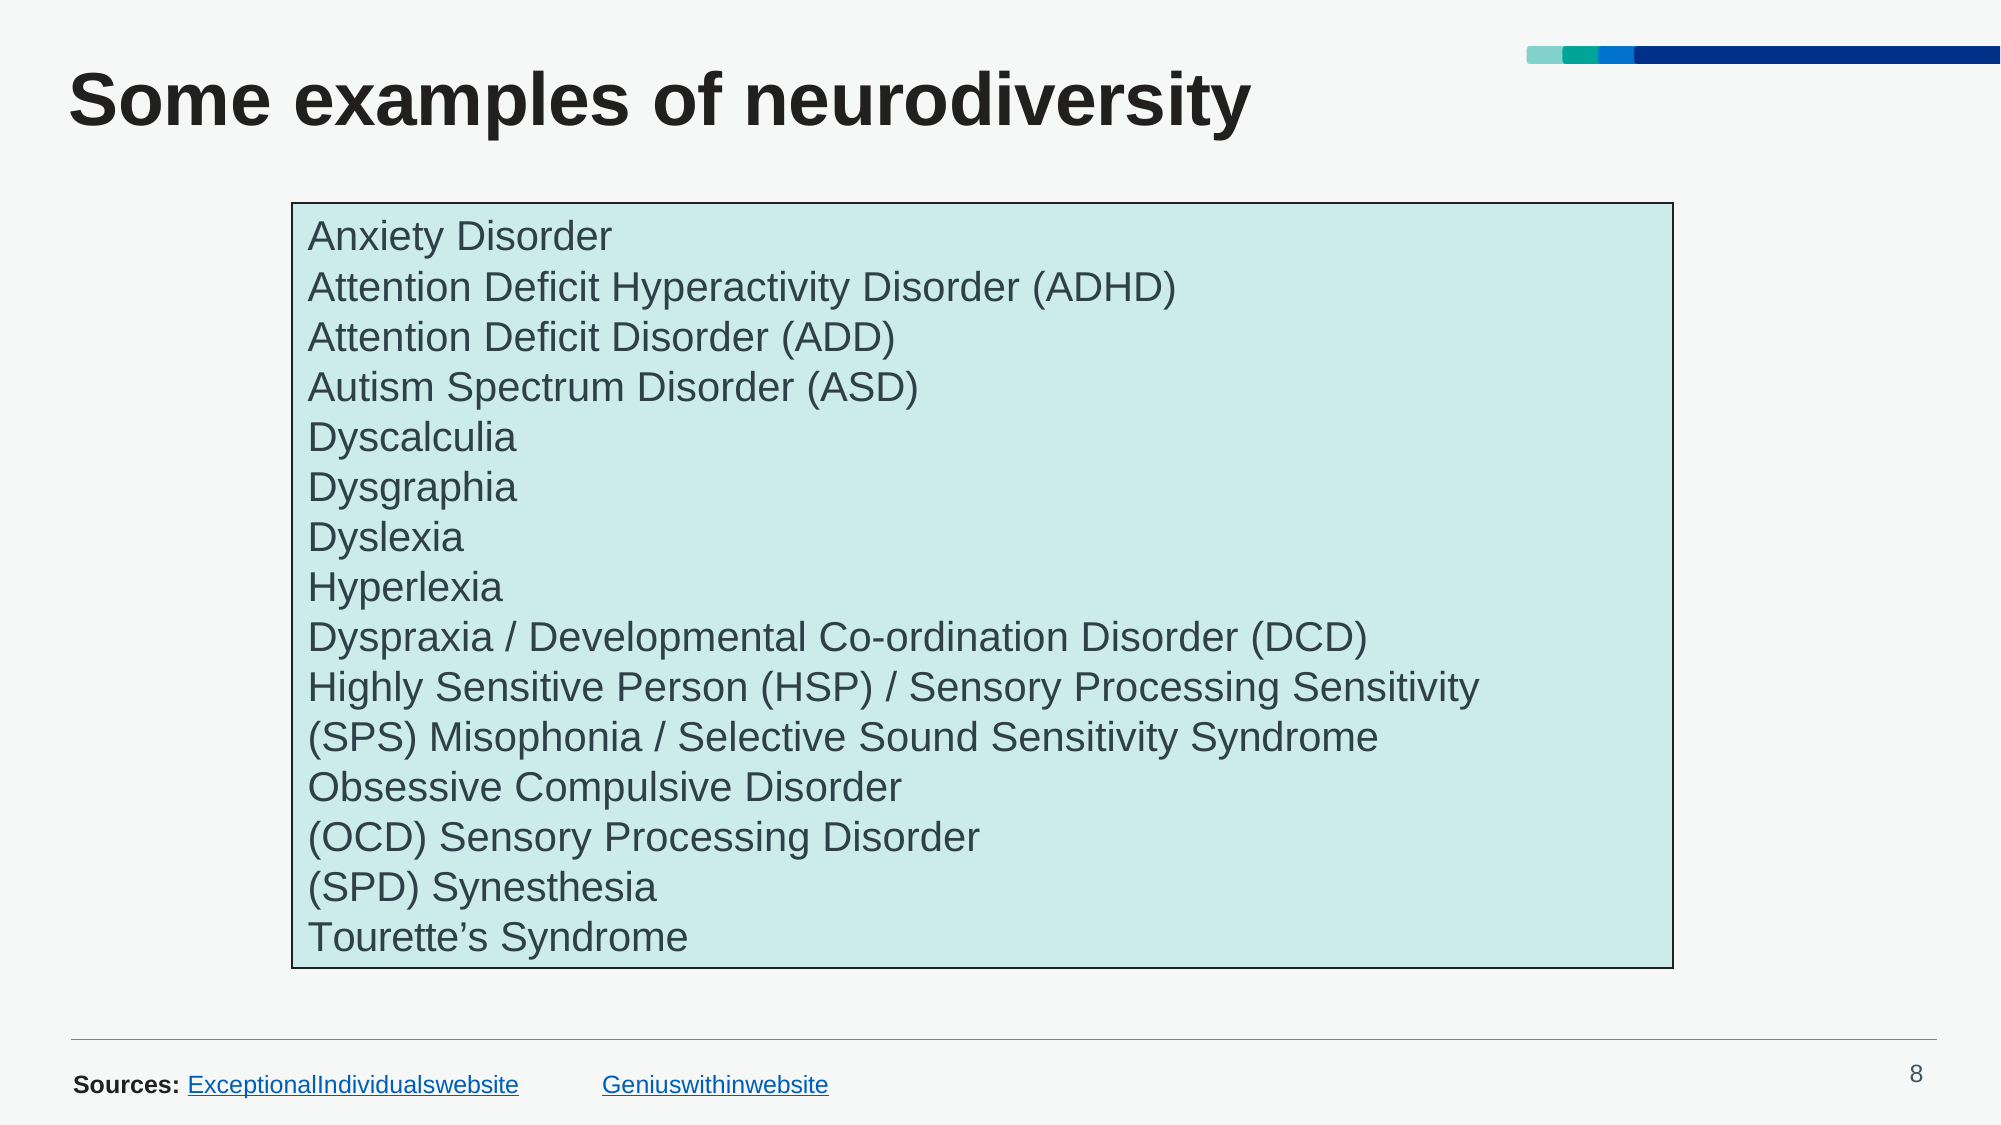

# Some examples of neurodiversity
Anxiety Disorder
Attention Deficit Hyperactivity Disorder (ADHD) Attention Deficit Disorder (ADD)
Autism Spectrum Disorder (ASD)
Dyscalculia Dysgraphia Dyslexia Hyperlexia
Dyspraxia / Developmental Co-ordination Disorder (DCD)
Highly Sensitive Person (HSP) / Sensory Processing Sensitivity (SPS) Misophonia / Selective Sound Sensitivity Syndrome
Obsessive Compulsive Disorder (OCD) Sensory Processing Disorder (SPD) Synesthesia
Tourette’s Syndrome
Sources: ExceptionalIndividualswebsite
Geniuswithinwebsite